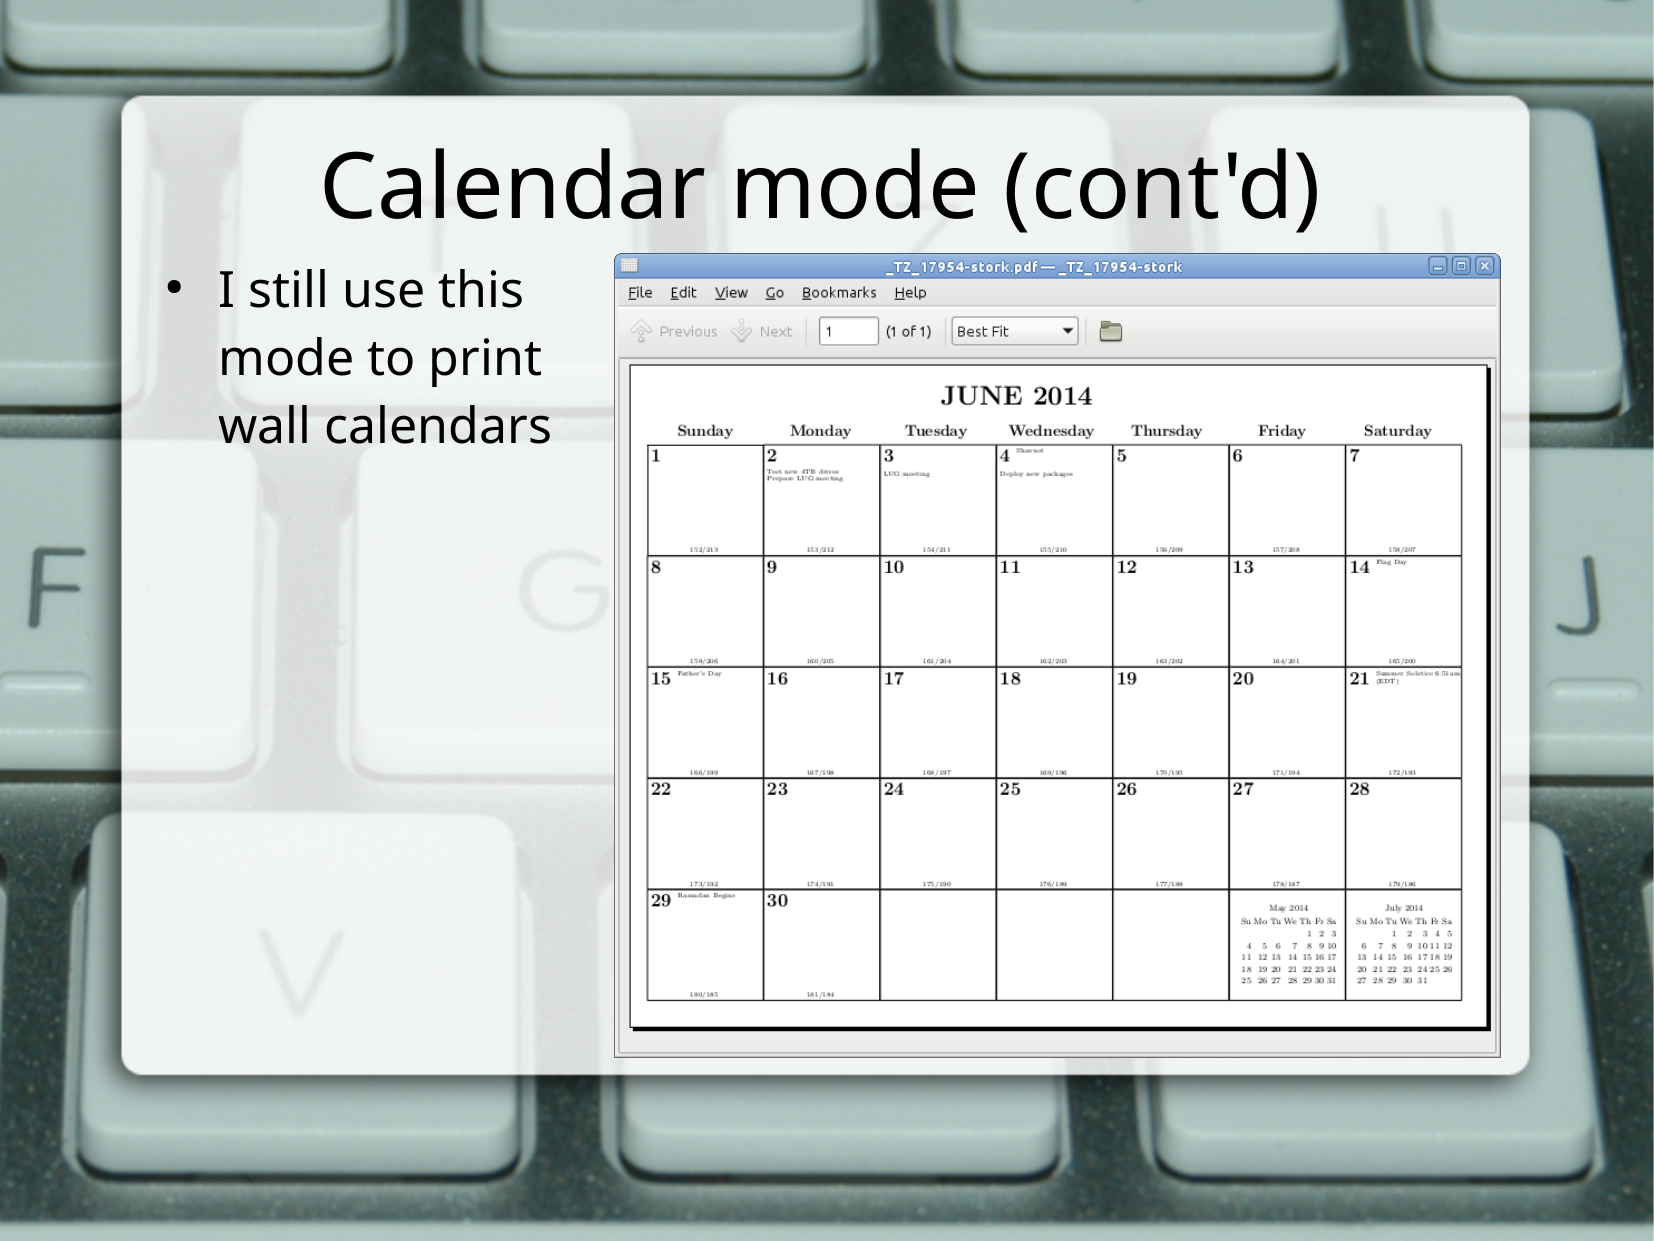

# Calendar mode (cont'd)
I still use this mode to print wall calendars